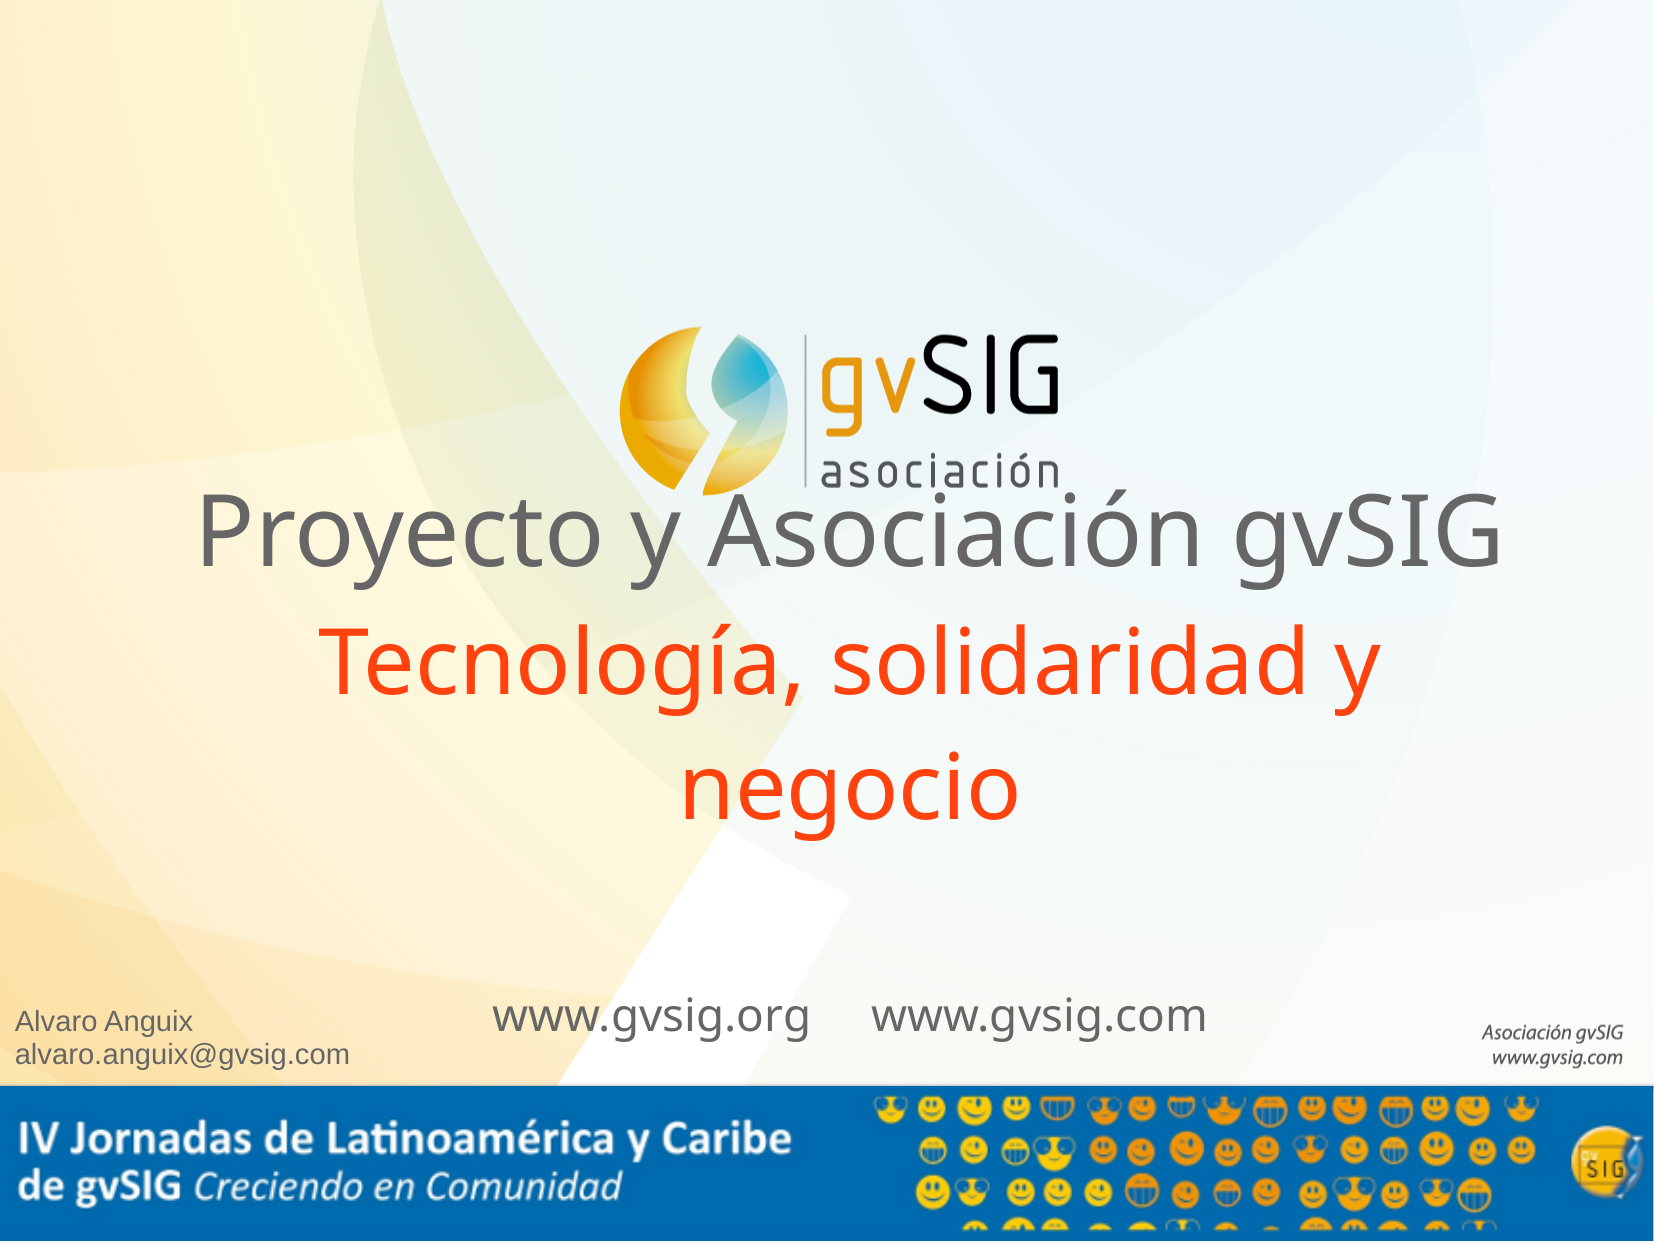

# Proyecto y Asociación gvSIG Tecnología, solidaridad y negocio www.gvsig.org www.gvsig.com
Alvaro Anguix
alvaro.anguix@gvsig.com